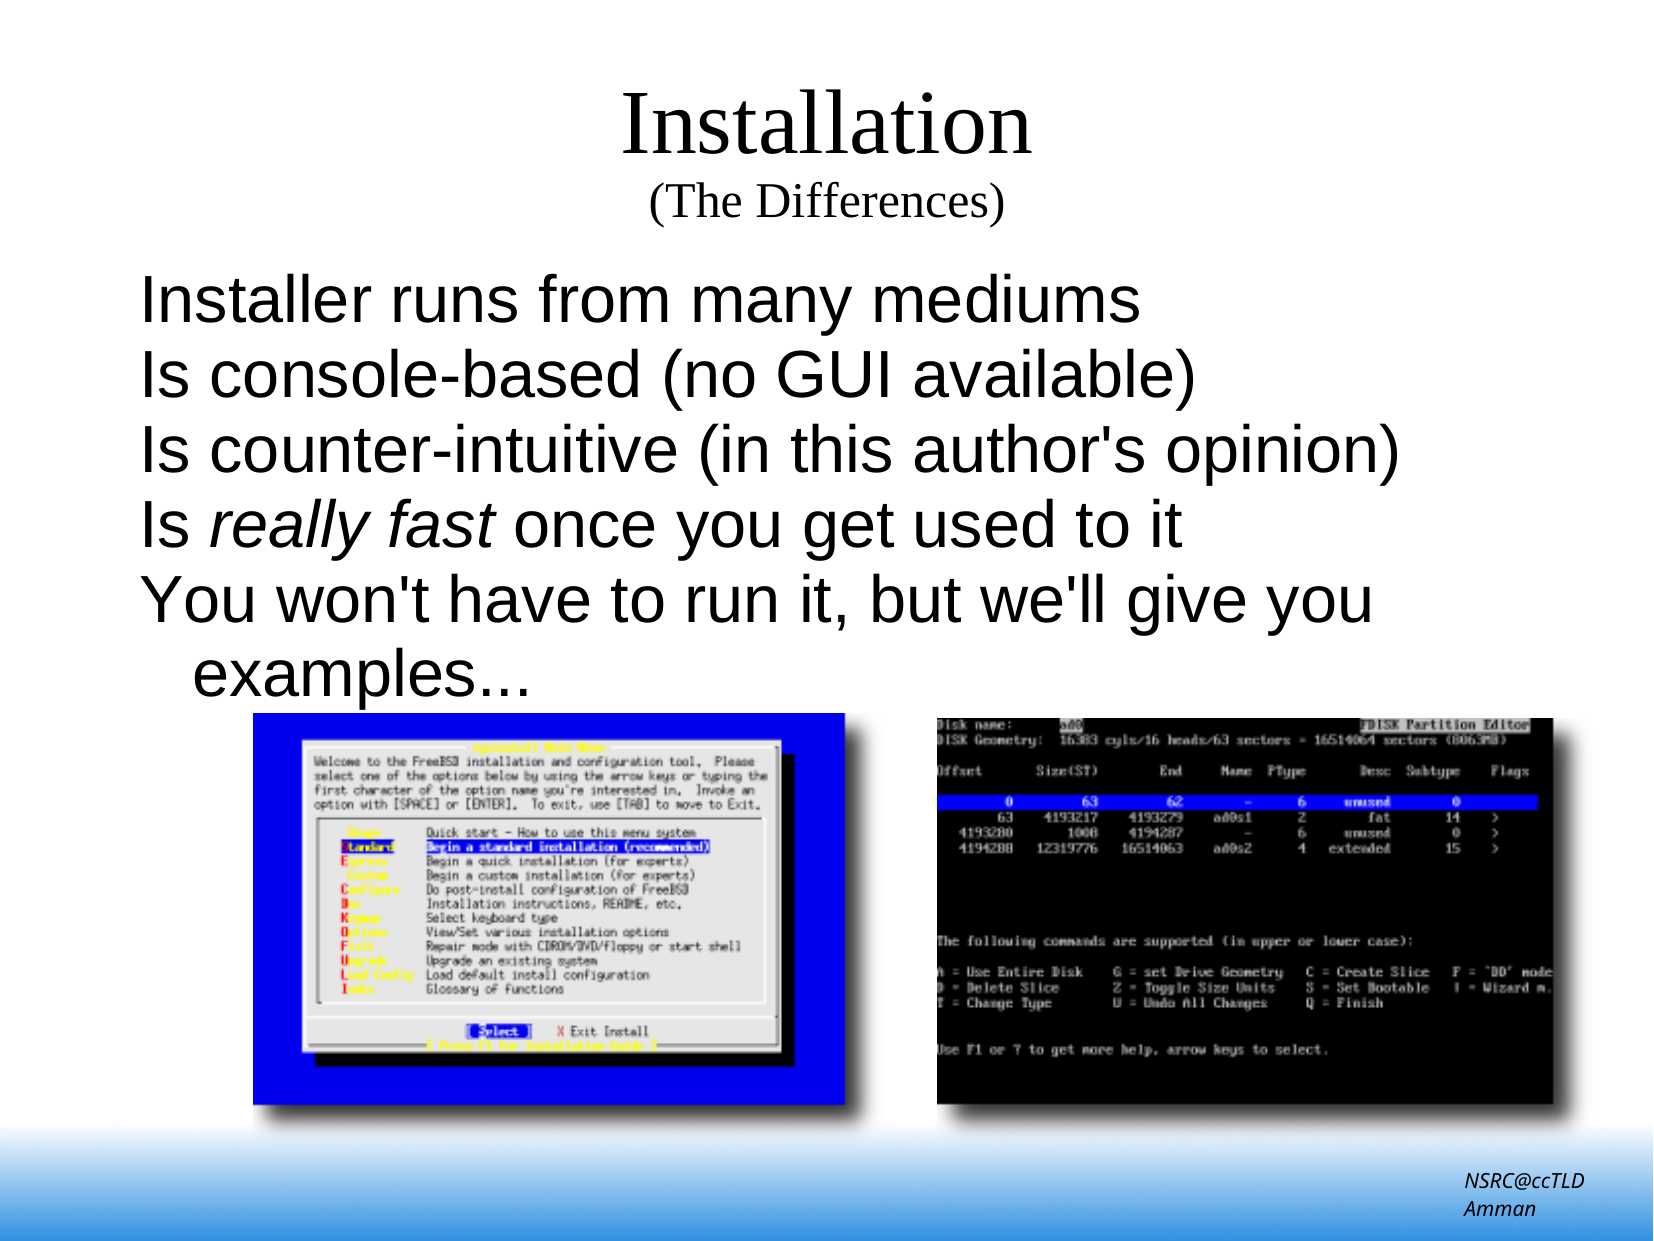

# Installation (The Differences)
Installer runs from many mediums
Is console-based (no GUI available)
Is counter-intuitive (in this author's opinion)
Is really fast once you get used to it
You won't have to run it, but we'll give you examples...